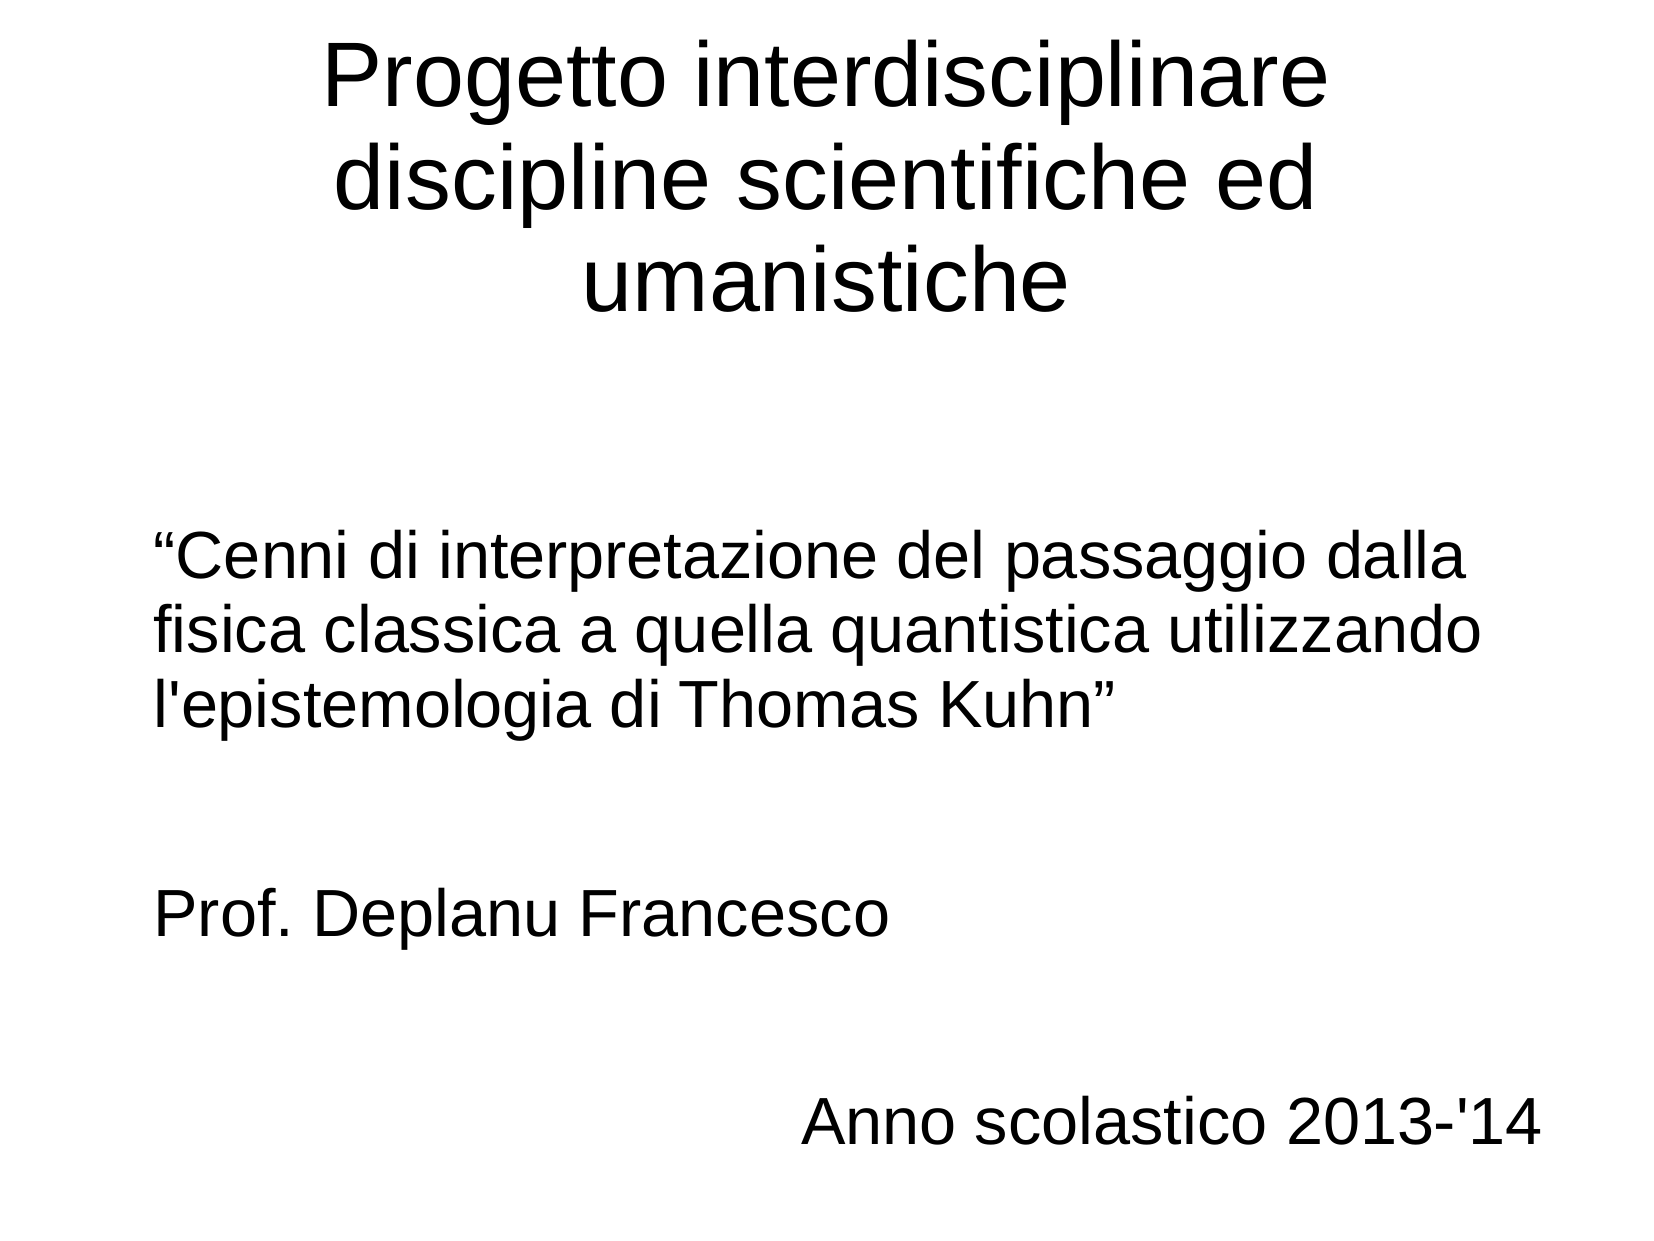

# Progetto interdisciplinare discipline scientifiche ed umanistiche
“Cenni di interpretazione del passaggio dalla fisica classica a quella quantistica utilizzando l'epistemologia di Thomas Kuhn”
Prof. Deplanu Francesco
 Anno scolastico 2013-'14